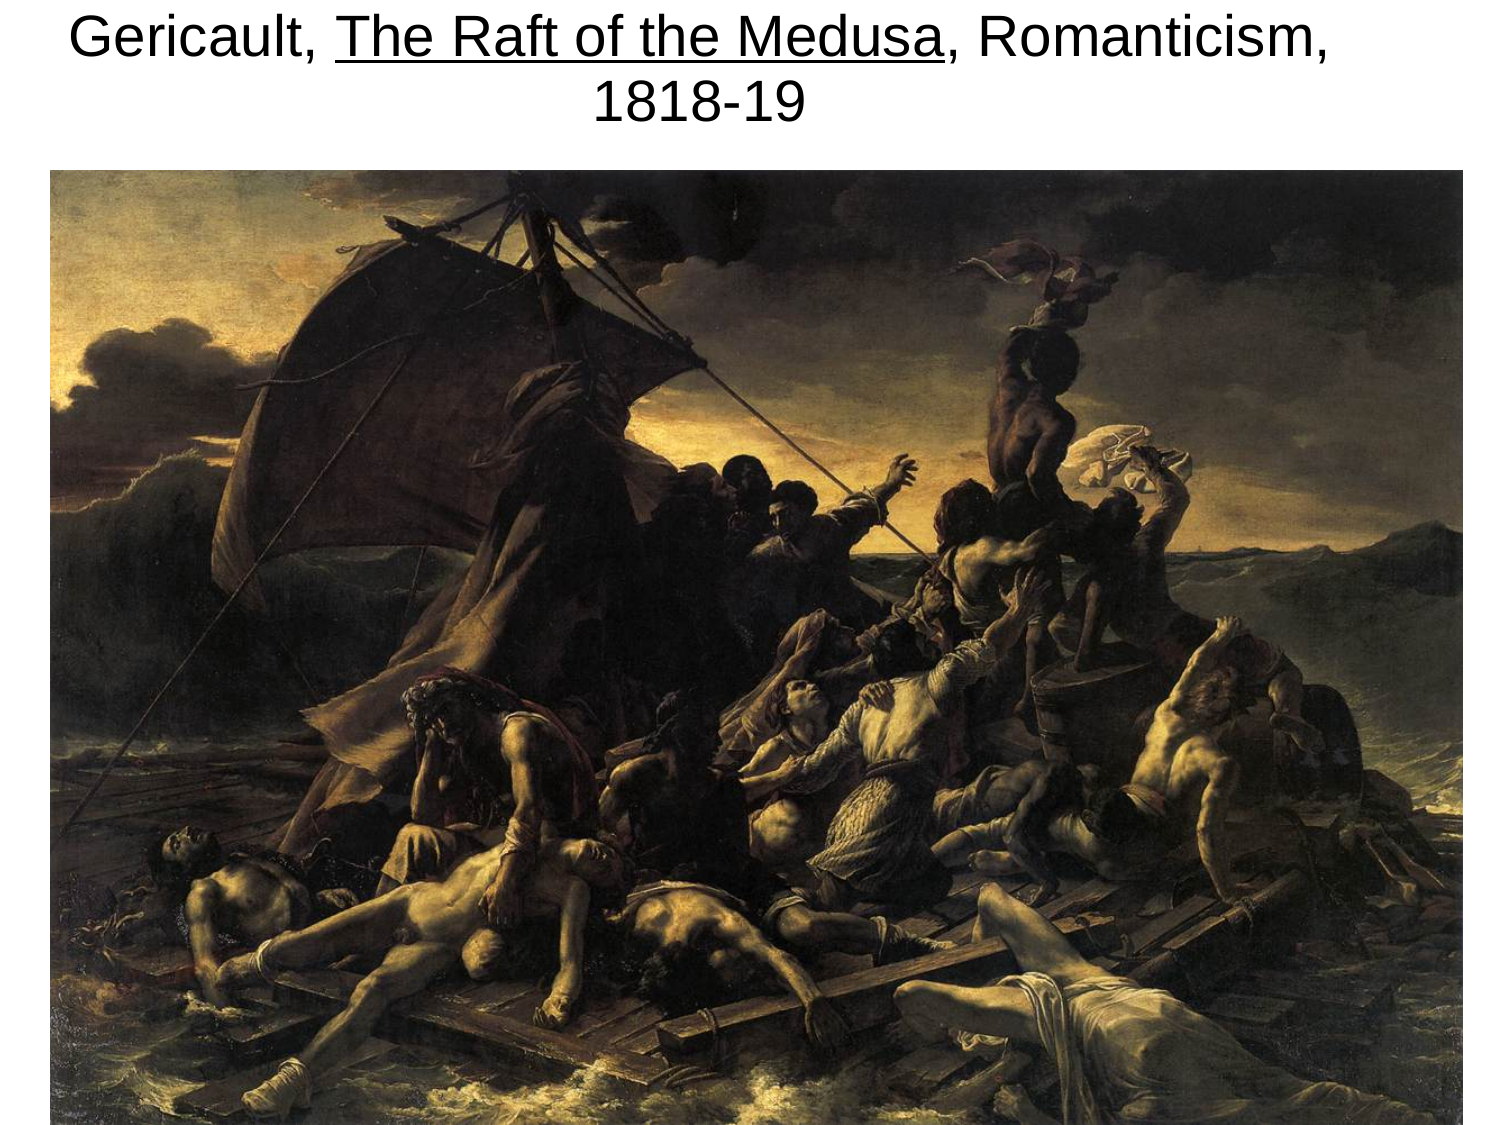

# Gericault, The Raft of the Medusa, Romanticism, 1818-19